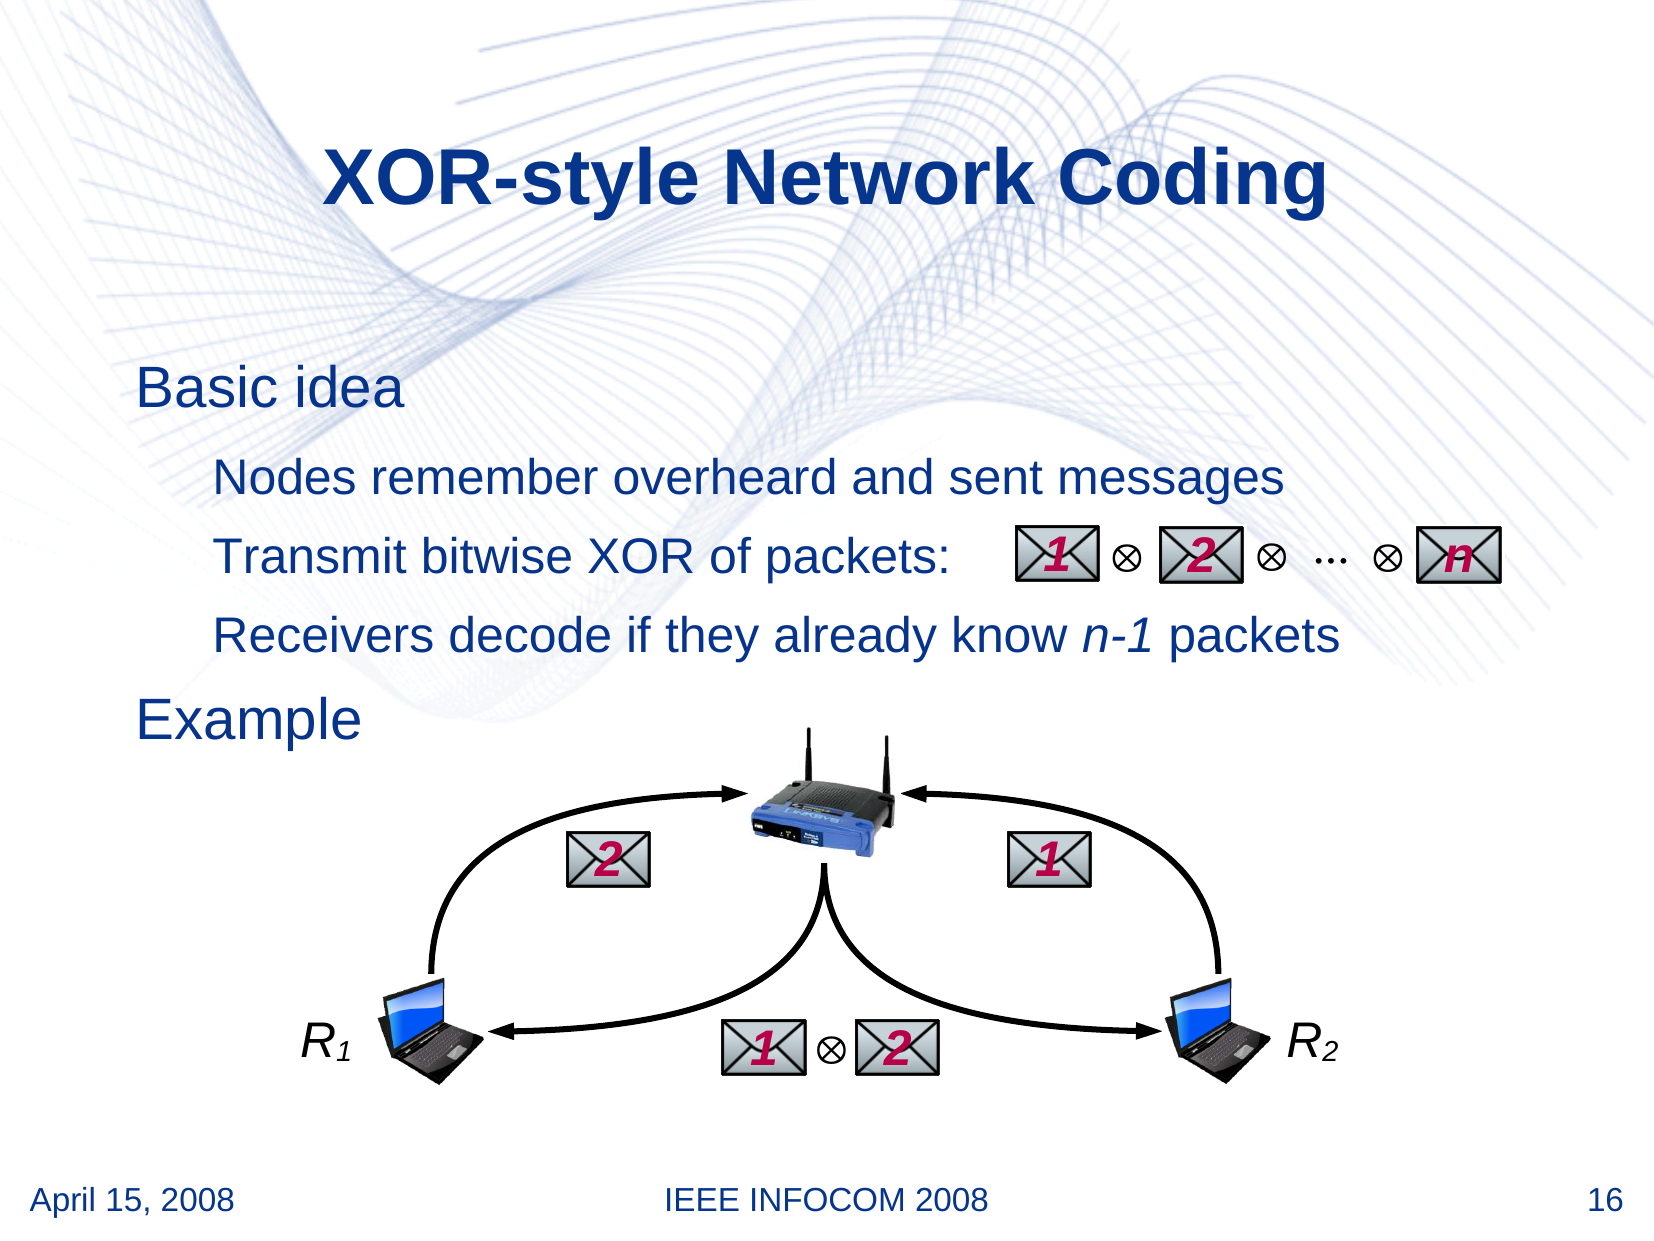

# XOR-style Network Coding
Basic idea
Nodes remember overheard and sent messages
Transmit bitwise XOR of packets:
Receivers decode if they already know n-1 packets
Example
1
2
n
2
1
R1
R2
1
2
April 15, 2008
IEEE INFOCOM 2008
16